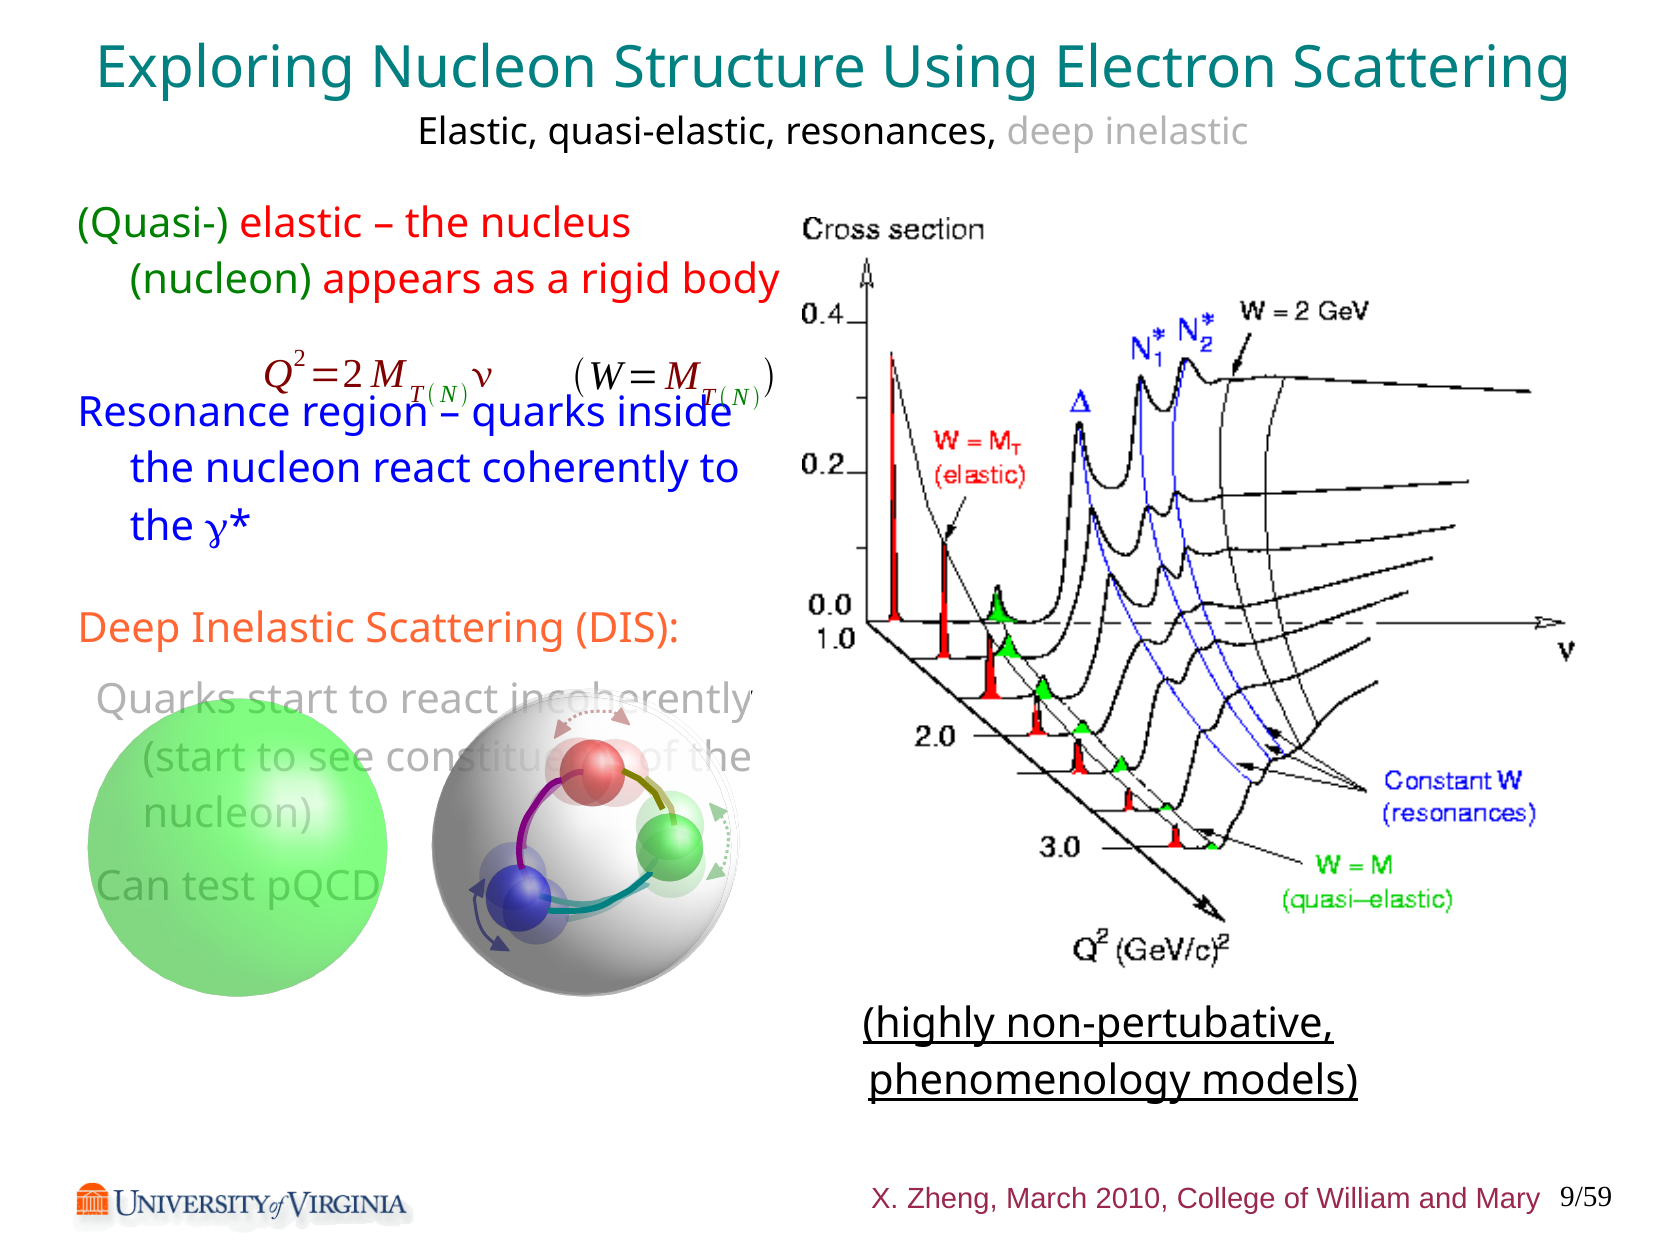

Exploring Nucleon Structure Using Electron Scattering
Elastic, quasi-elastic, resonances, deep inelastic
# (Quasi-) elastic – the nucleus (nucleon) appears as a rigid body
Resonance region – quarks inside the nucleon react coherently to the g*
Deep Inelastic Scattering (DIS):
Quarks start to react incoherently (start to see constituents of the nucleon)
Can test pQCD
(highly non-pertubative, phenomenology models)